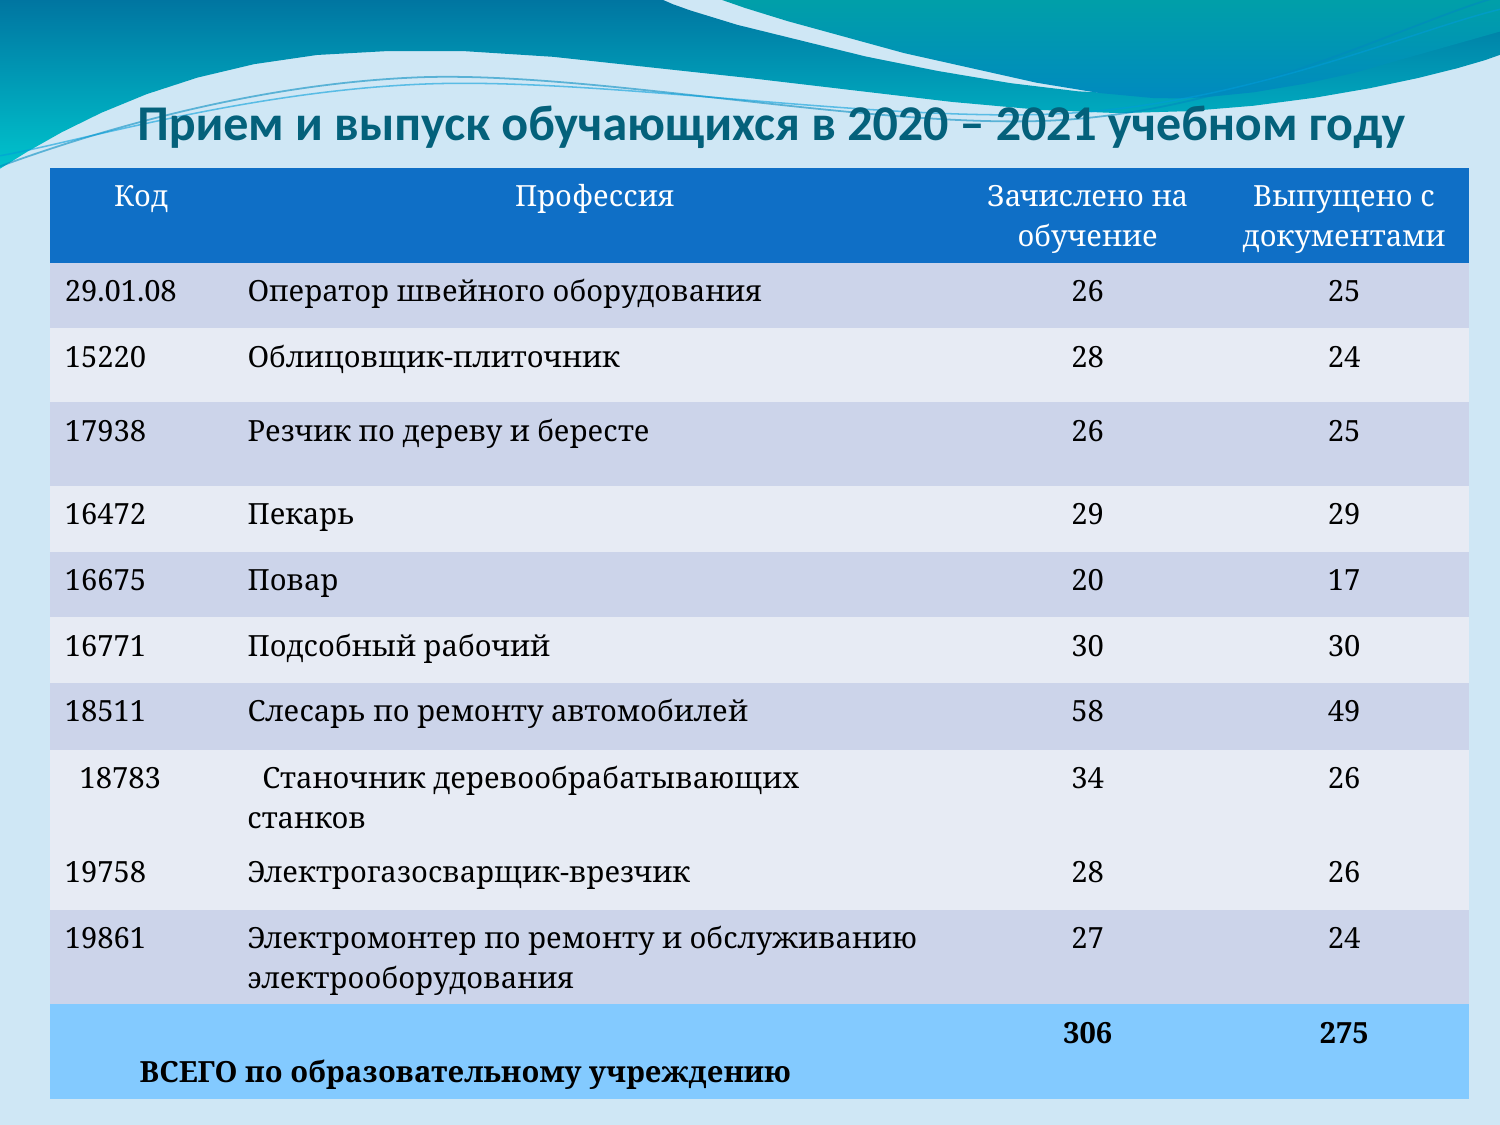

# Прием и выпуск обучающихся в 2020 – 2021 учебном году
| Код | Профессия | Зачислено на обучение | Выпущено с документами |
| --- | --- | --- | --- |
| 29.01.08 | Оператор швейного оборудования | 26 | 25 |
| 15220 | Облицовщик-плиточник | 28 | 24 |
| 17938 | Резчик по дереву и бересте | 26 | 25 |
| 16472 | Пекарь | 29 | 29 |
| 16675 | Повар | 20 | 17 |
| 16771 | Подсобный рабочий | 30 | 30 |
| 18511 | Слесарь по ремонту автомобилей | 58 | 49 |
| 18783 | Станочник деревообрабатывающих станков | 34 | 26 |
| 19758 | Электрогазосварщик-врезчик | 28 | 26 |
| 19861 | Электромонтер по ремонту и обслуживанию электрооборудования | 27 | 24 |
| ВСЕГО по образовательному учреждению | | 306 | 275 |